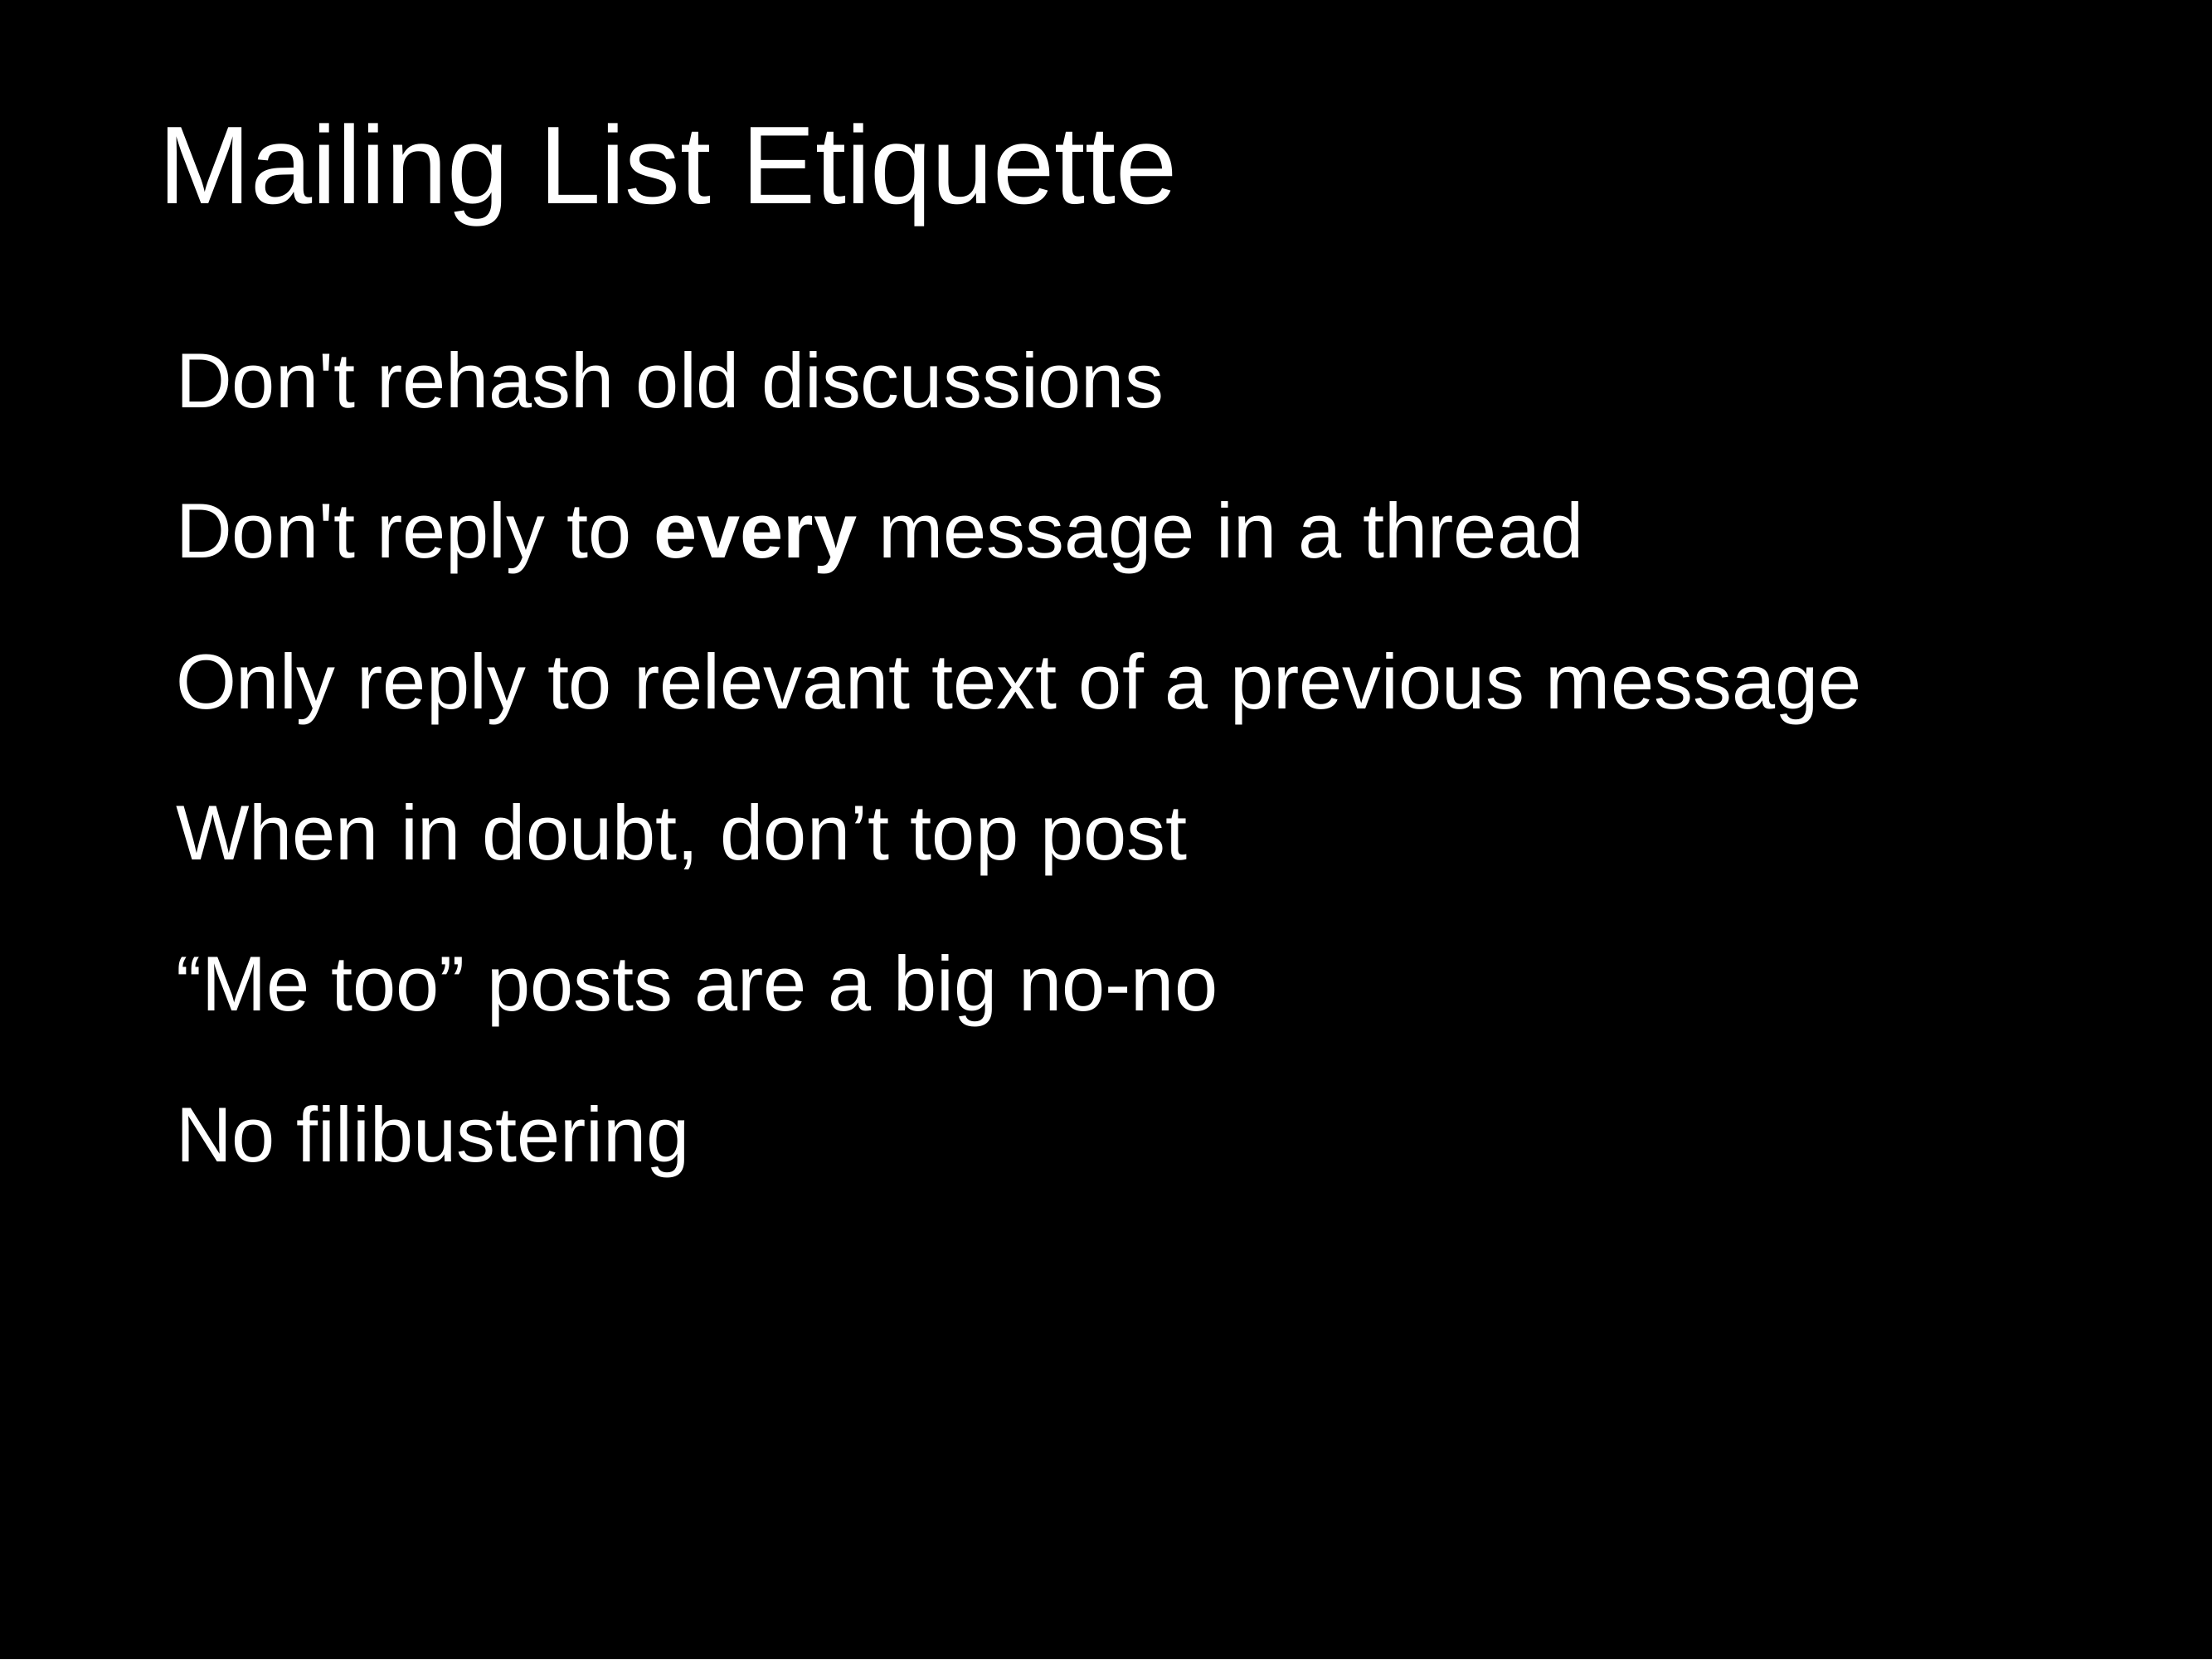

# Mailing List Etiquette
Don't rehash old discussions
Don't reply to every message in a thread
Only reply to relevant text of a previous message
When in doubt, don’t top post
“Me too” posts are a big no-no
No filibustering